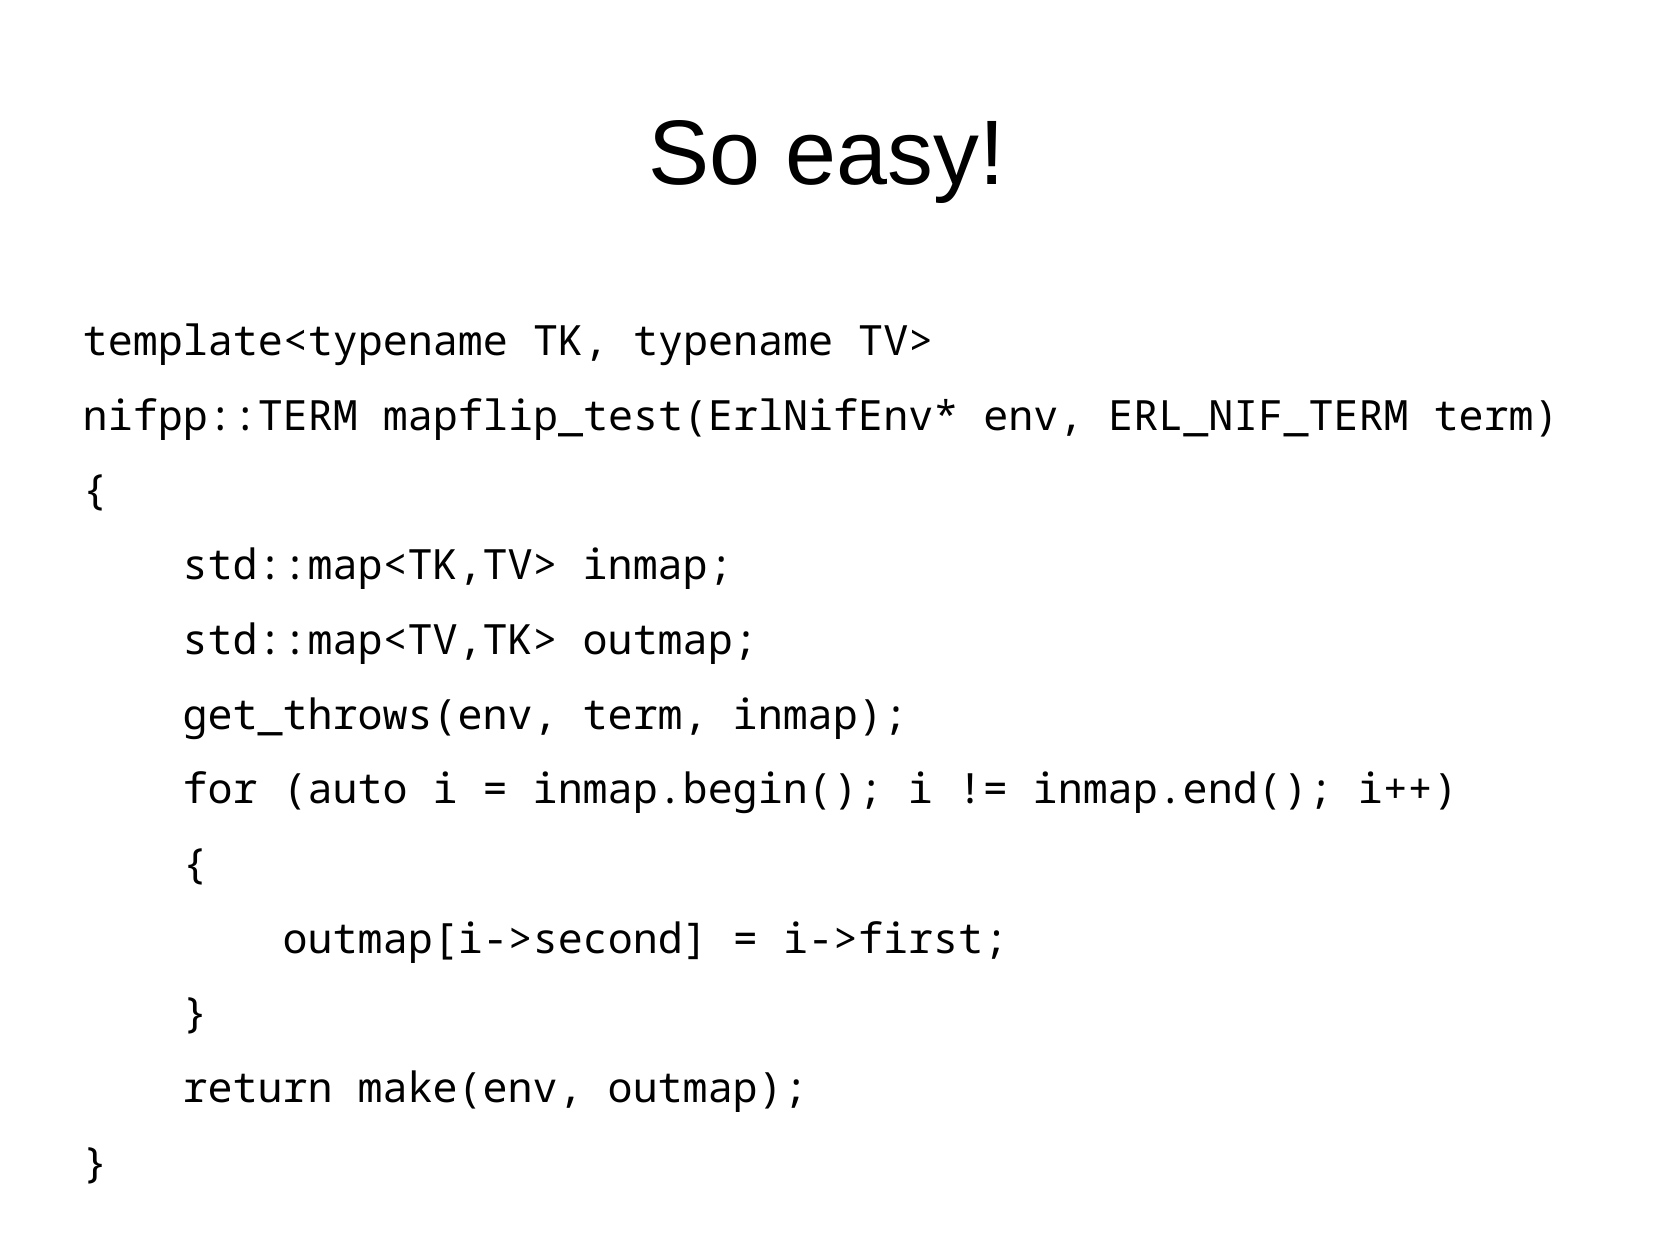

# So easy!
template<typename TK, typename TV>
nifpp::TERM mapflip_test(ErlNifEnv* env, ERL_NIF_TERM term)
{
 std::map<TK,TV> inmap;
 std::map<TV,TK> outmap;
 get_throws(env, term, inmap);
 for (auto i = inmap.begin(); i != inmap.end(); i++)
 {
 outmap[i->second] = i->first;
 }
 return make(env, outmap);
}